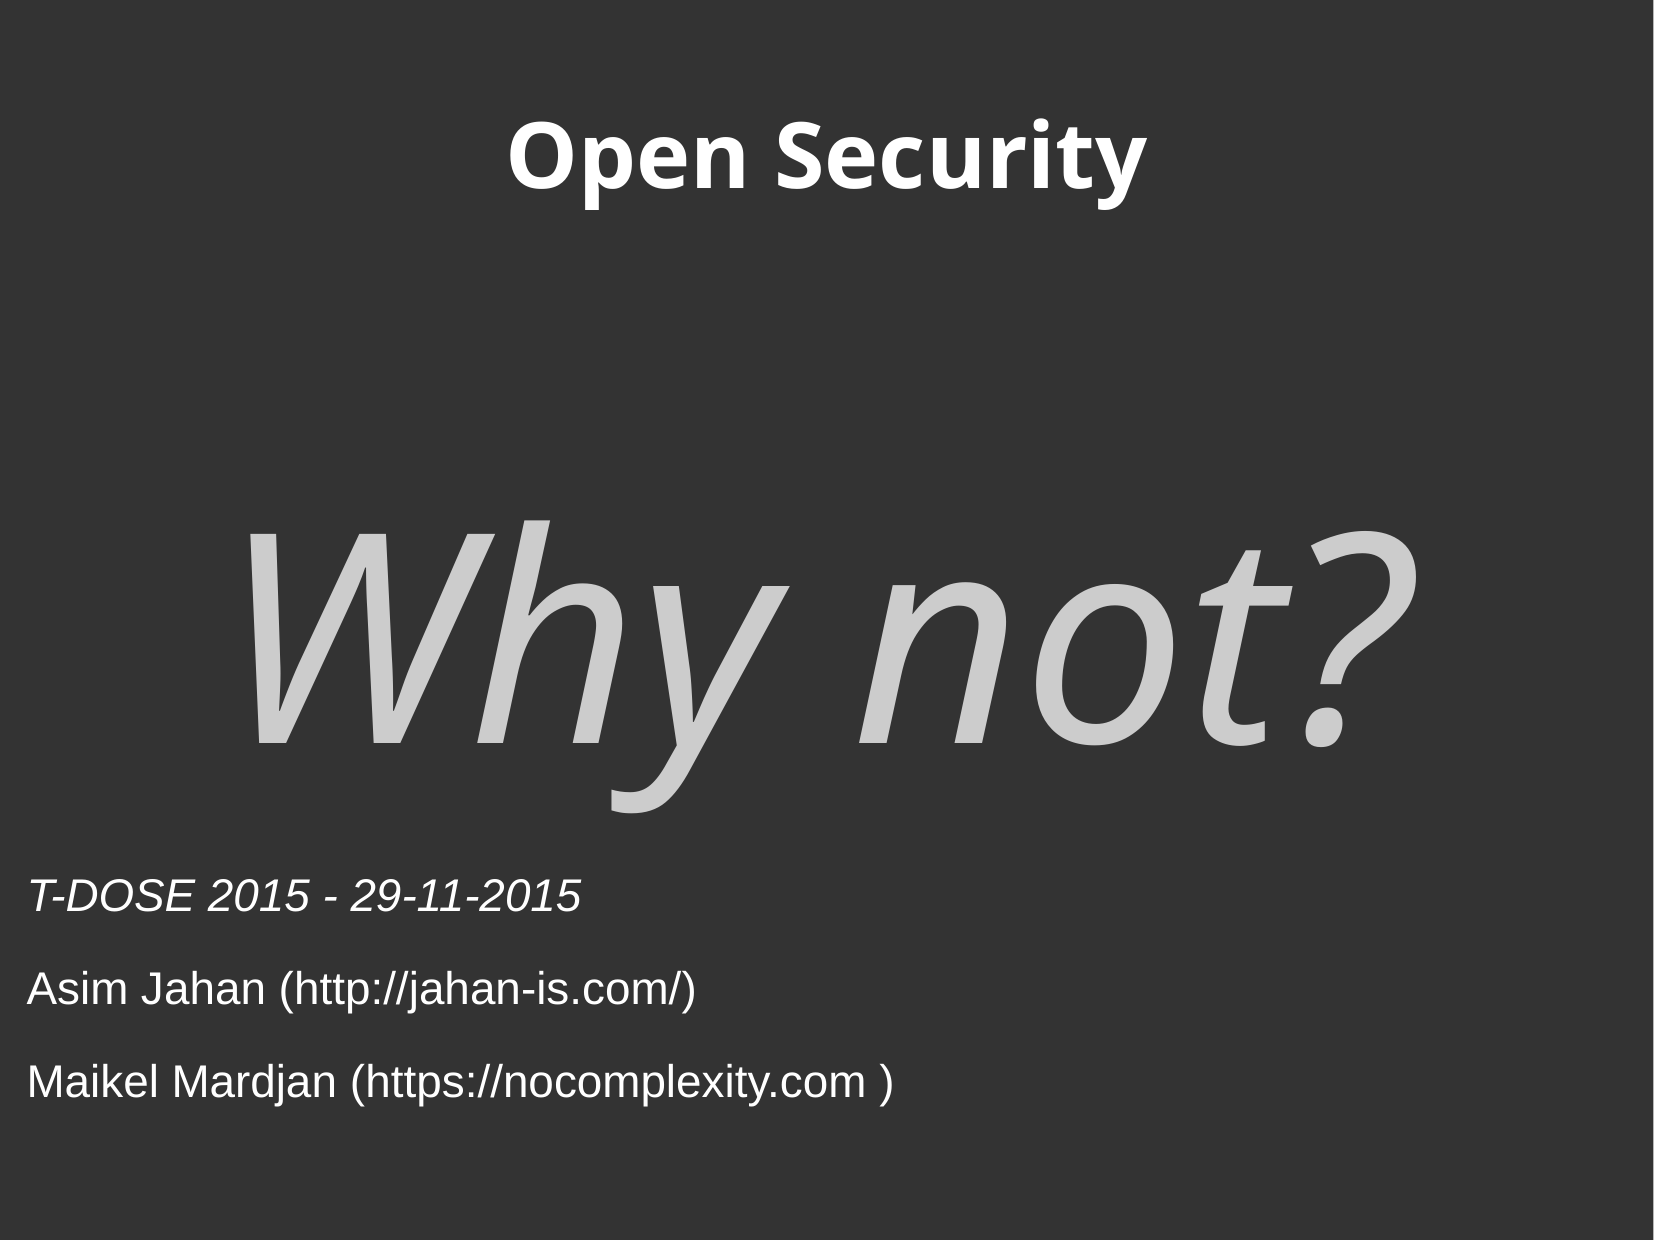

# Open Security
Why not?
T-DOSE 2015 - 29-11-2015
Asim Jahan (http://jahan-is.com/)
Maikel Mardjan (https://nocomplexity.com )